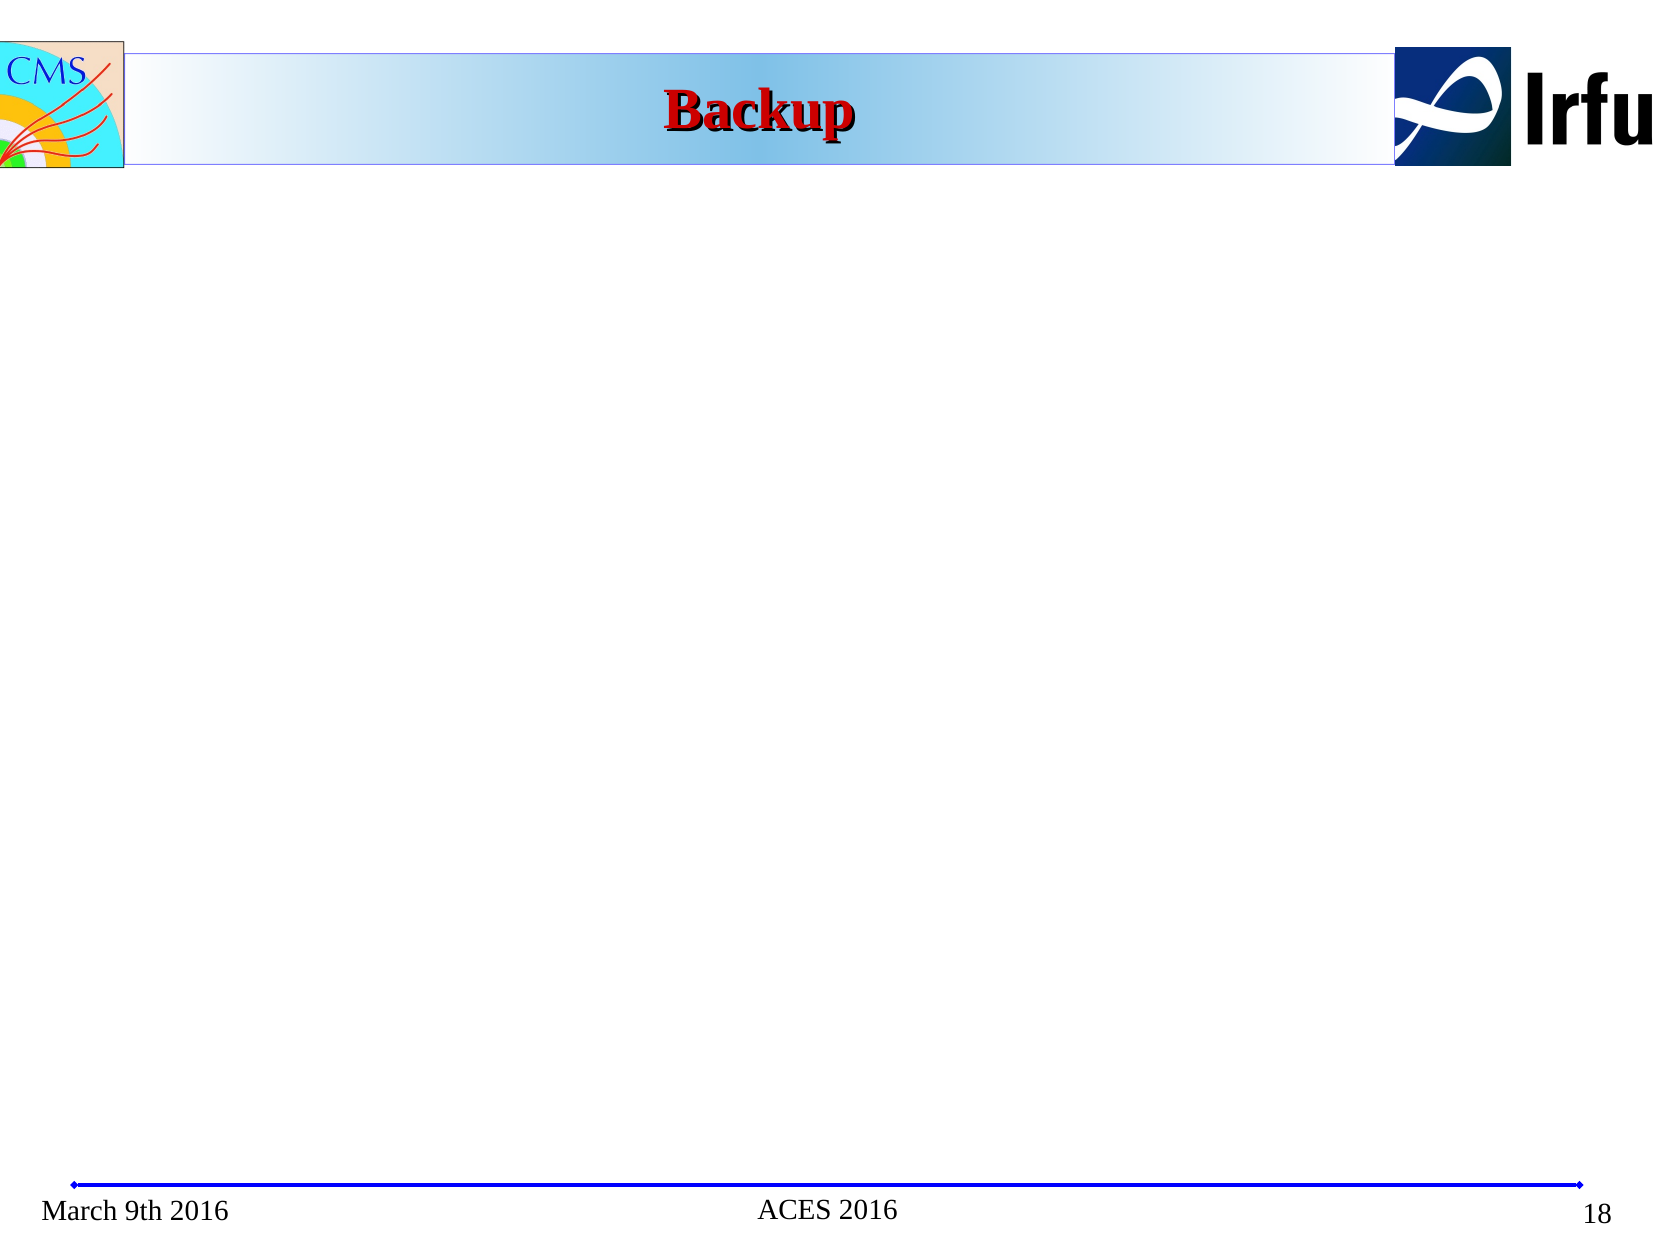

# Backup
ACES 2016
March 9th 2016
18